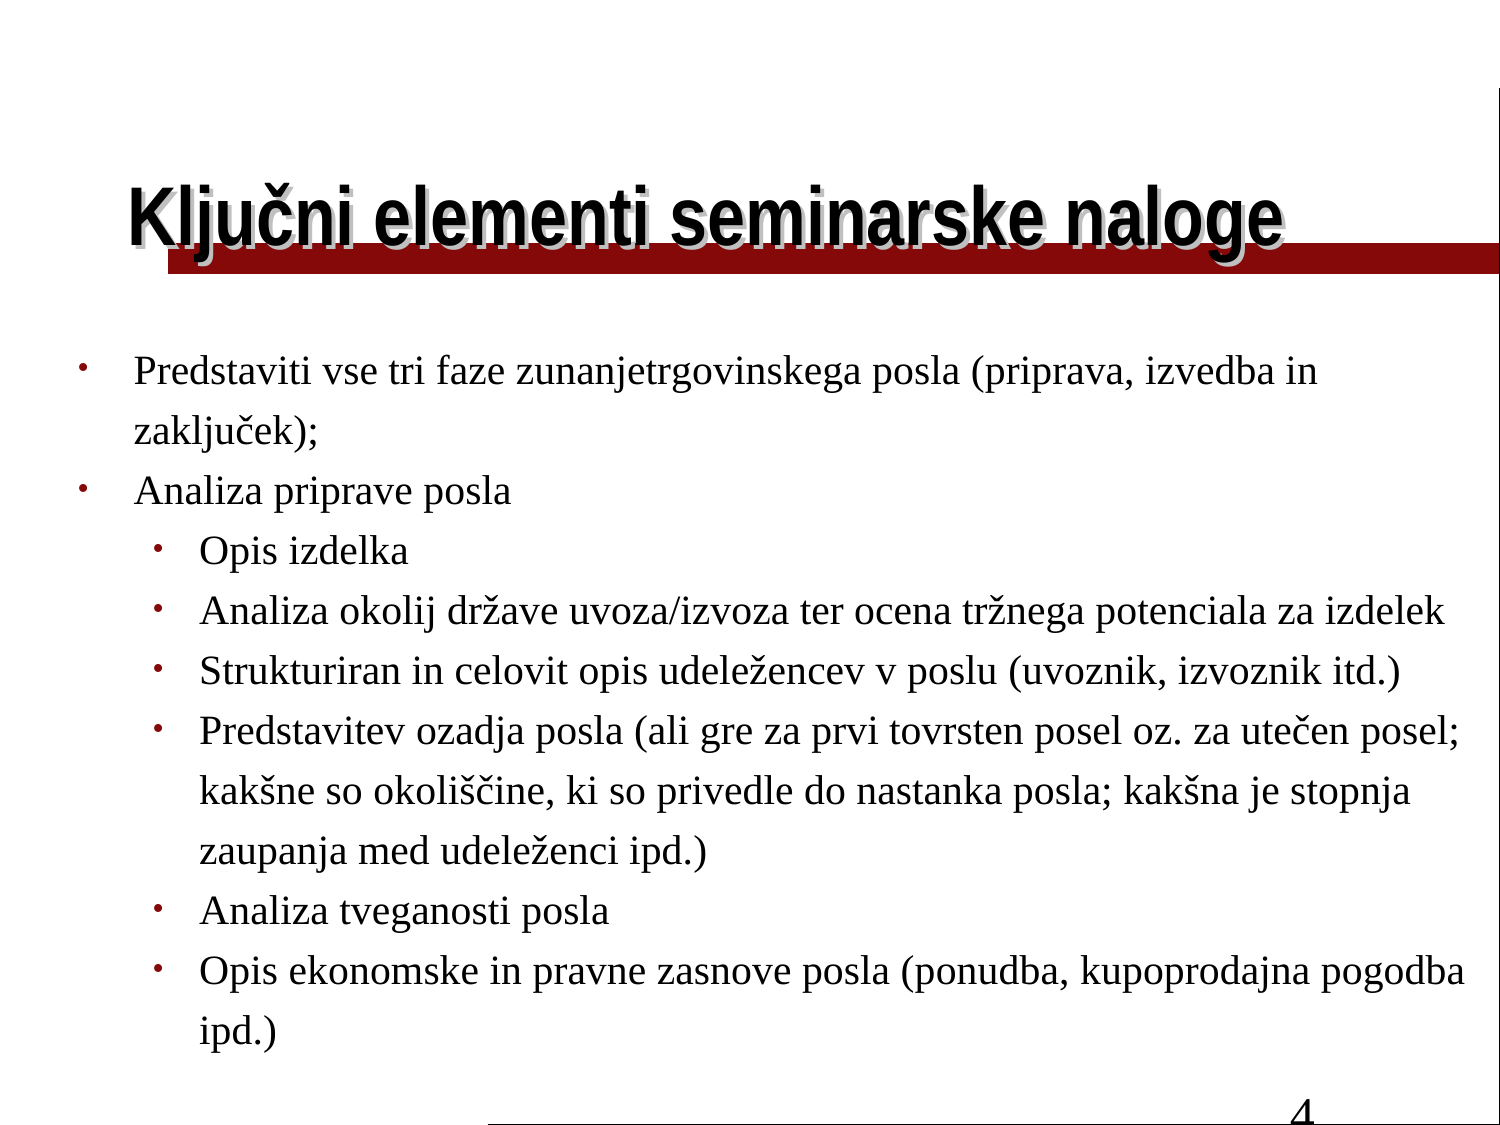

# Ključni elementi seminarske naloge
Predstaviti vse tri faze zunanjetrgovinskega posla (priprava, izvedba in zaključek);
Analiza priprave posla
Opis izdelka
Analiza okolij države uvoza/izvoza ter ocena tržnega potenciala za izdelek
Strukturiran in celovit opis udeležencev v poslu (uvoznik, izvoznik itd.)
Predstavitev ozadja posla (ali gre za prvi tovrsten posel oz. za utečen posel; kakšne so okoliščine, ki so privedle do nastanka posla; kakšna je stopnja zaupanja med udeleženci ipd.)
Analiza tveganosti posla
Opis ekonomske in pravne zasnove posla (ponudba, kupoprodajna pogodba ipd.)
4